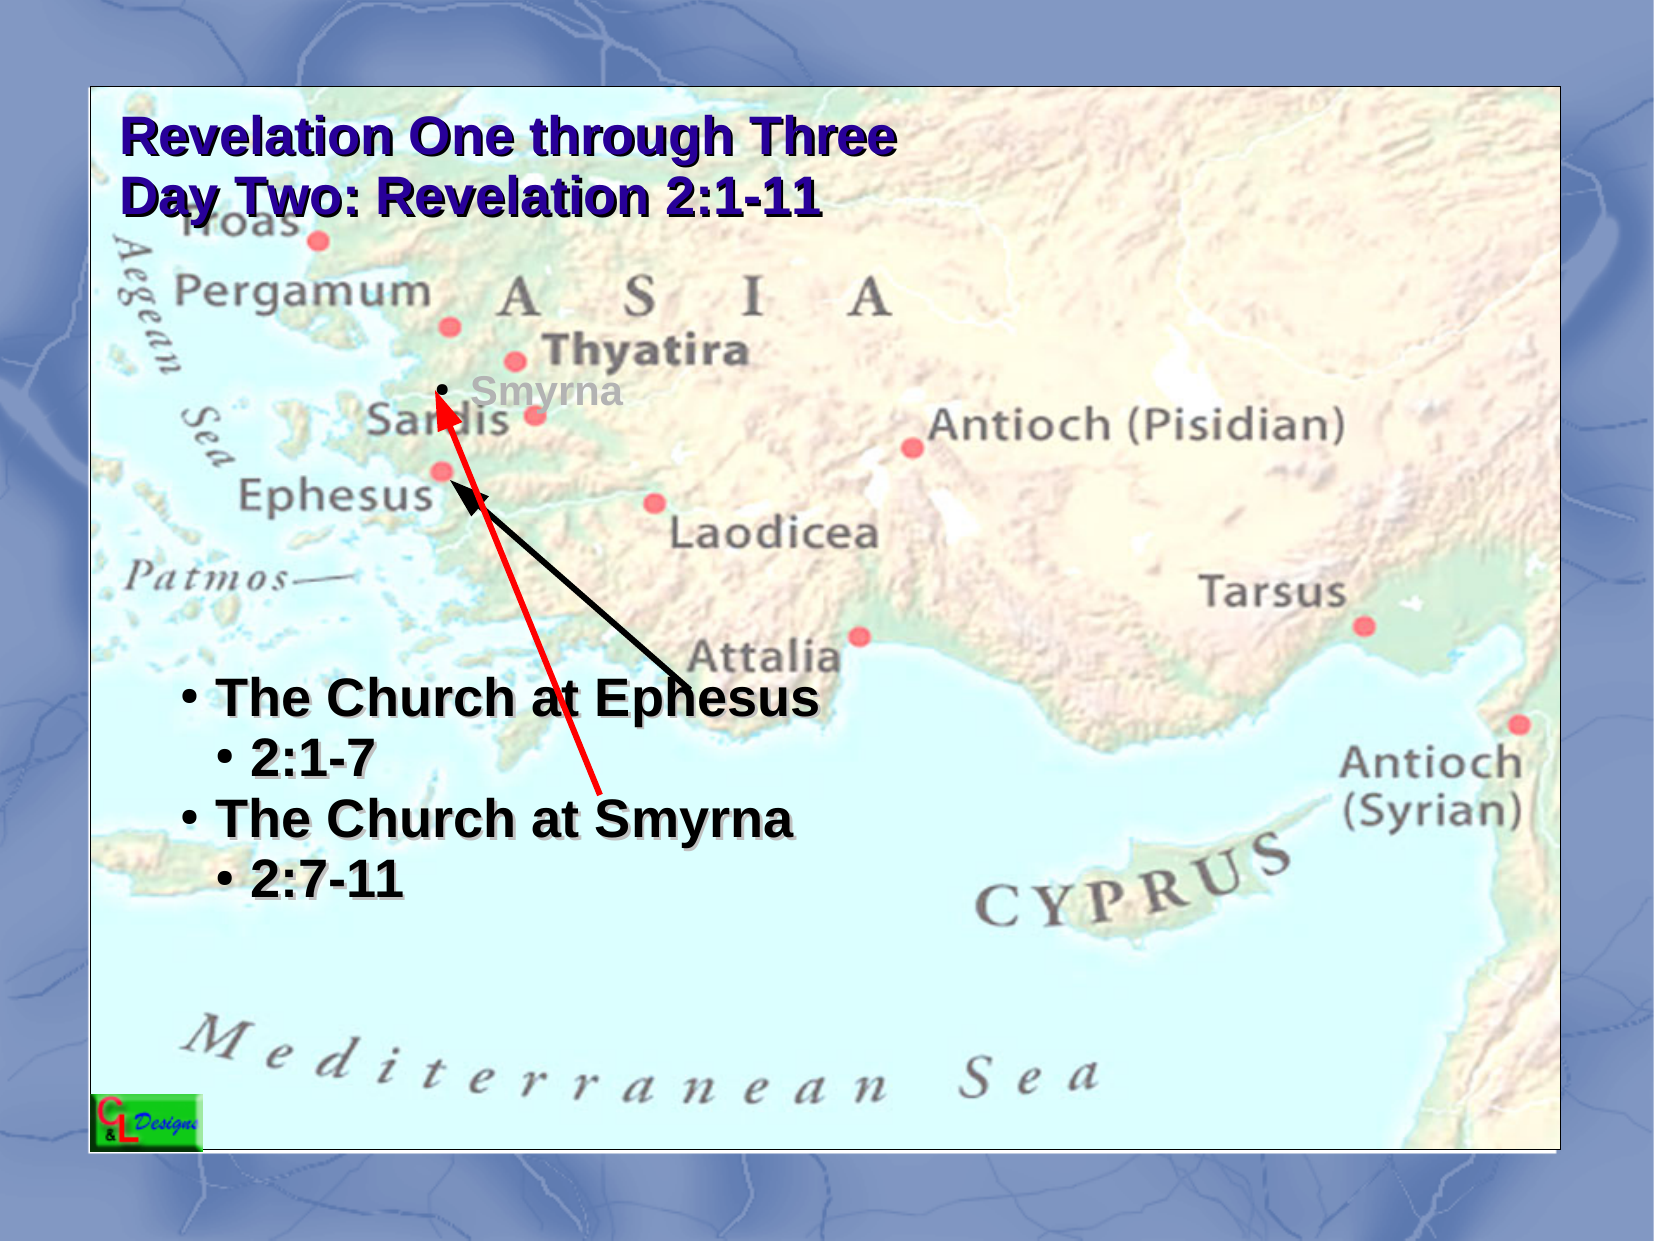

# Revelation One through Three Day Two: Revelation 2:1-11
Smyrna
The Church at Ephesus
2:1-7
The Church at Smyrna
2:7-11